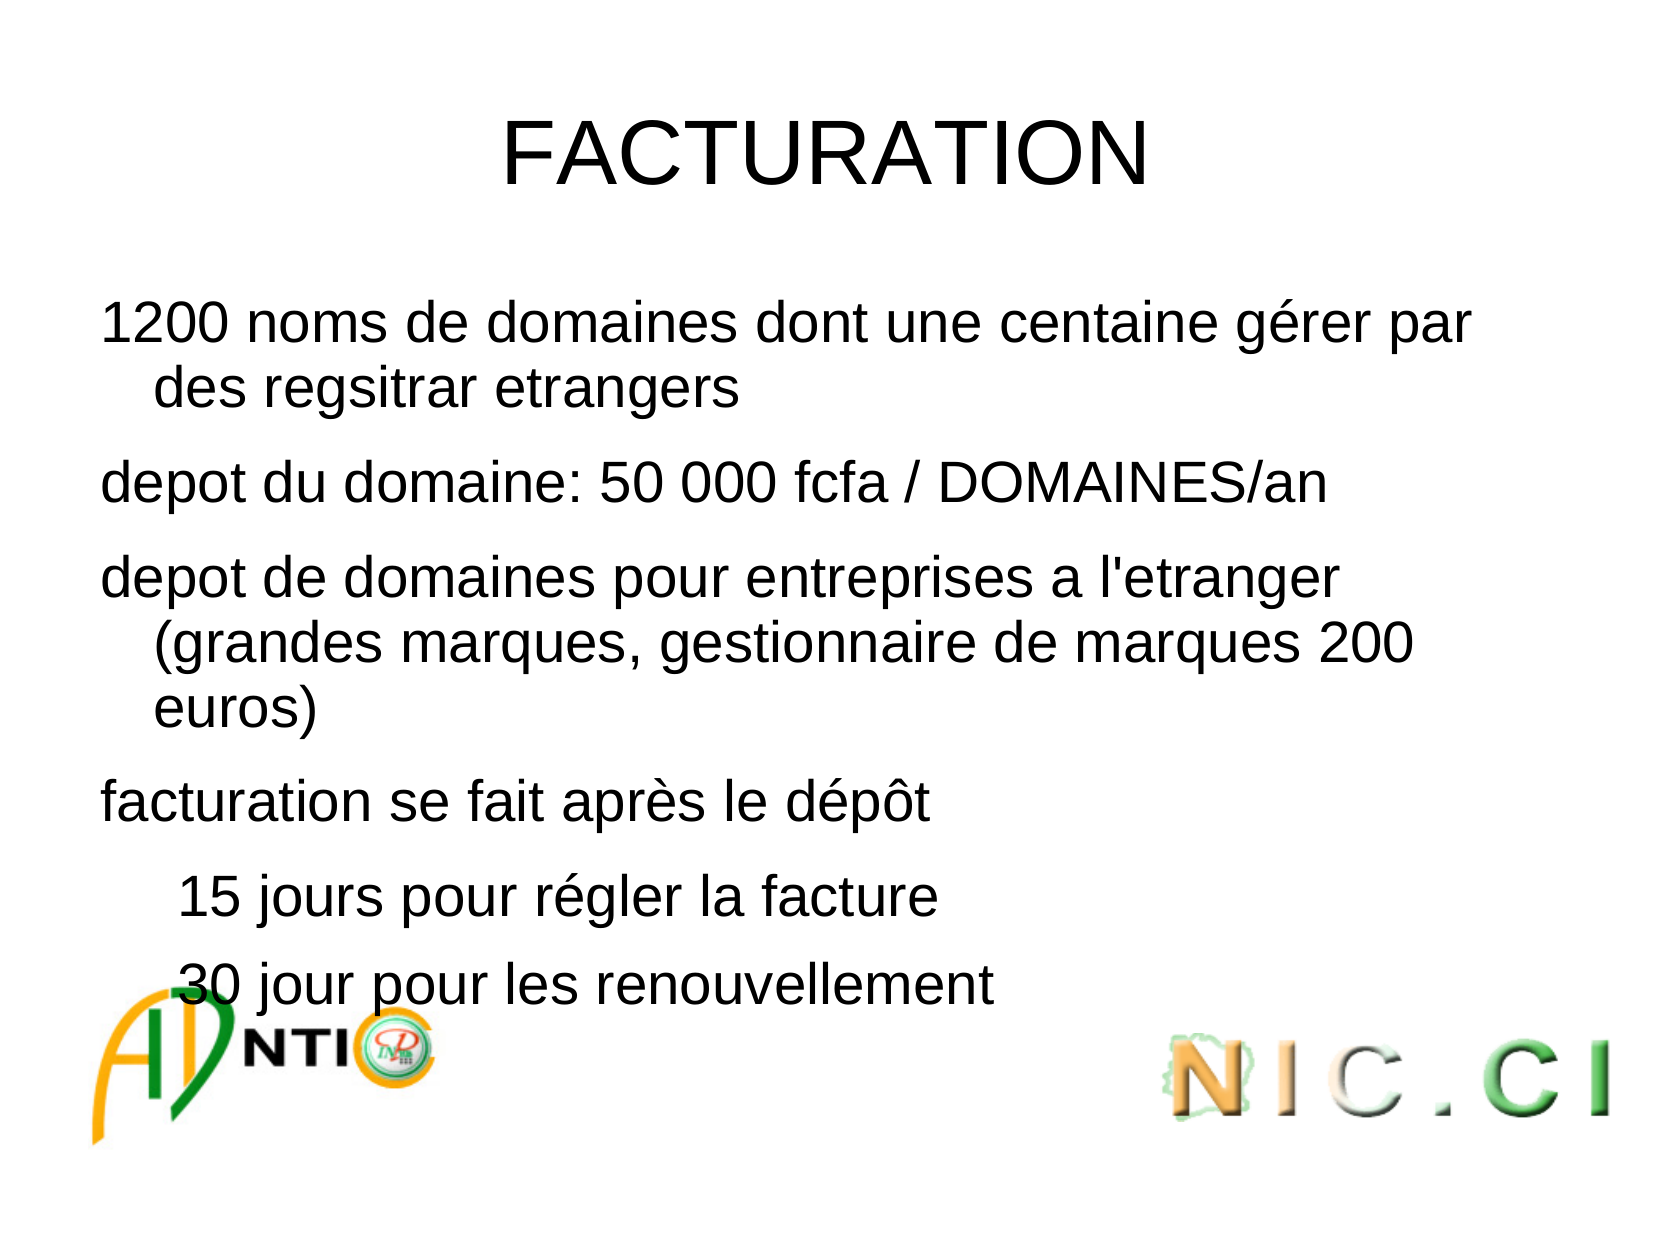

# FACTURATION
1200 noms de domaines dont une centaine gérer par des regsitrar etrangers
depot du domaine: 50 000 fcfa / DOMAINES/an
depot de domaines pour entreprises a l'etranger (grandes marques, gestionnaire de marques 200 euros)
facturation se fait après le dépôt
15 jours pour régler la facture
30 jour pour les renouvellement